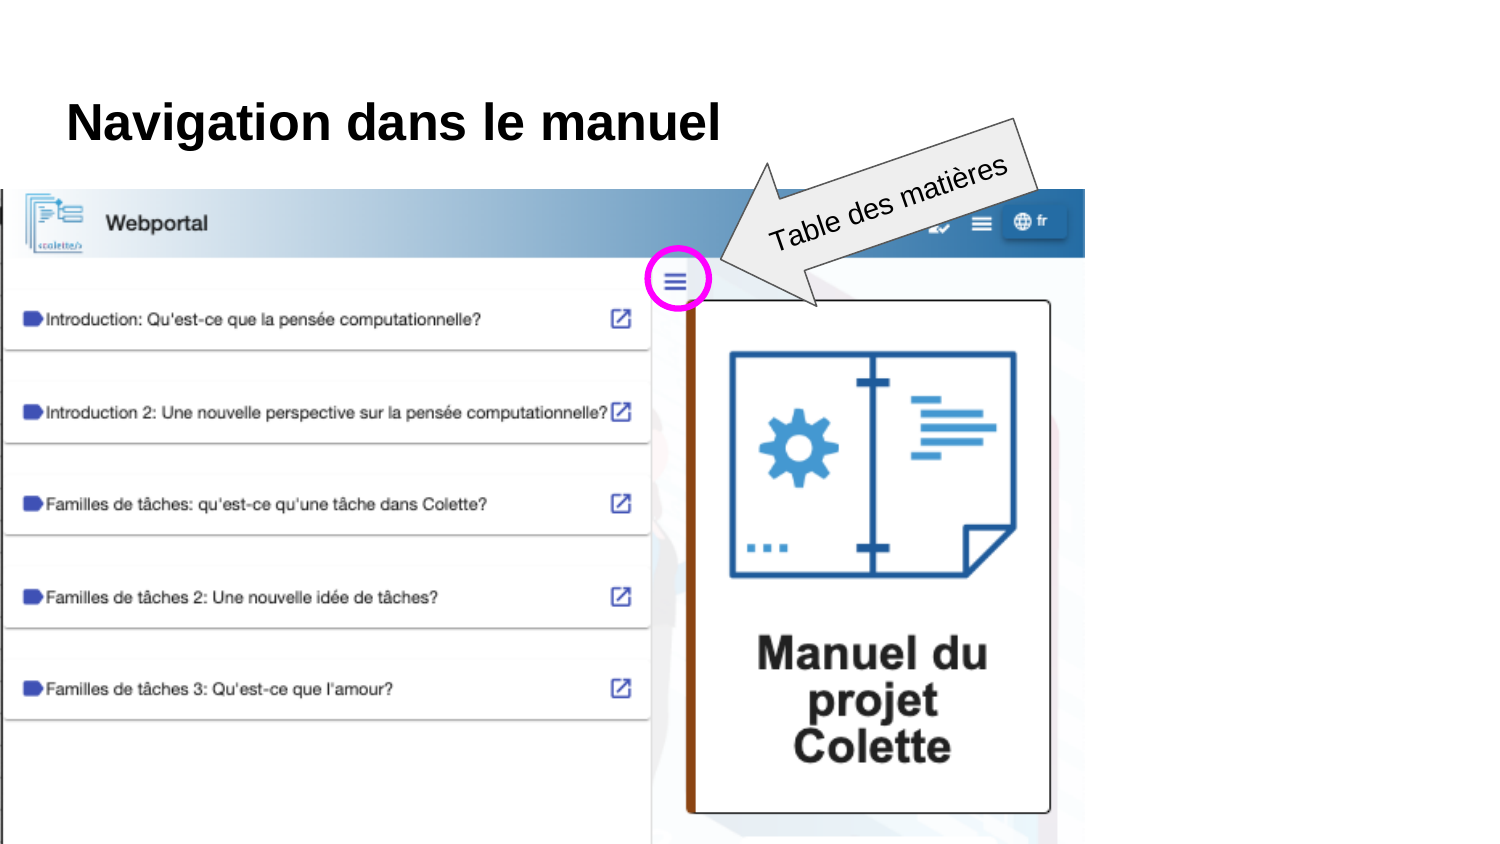

# Navigation dans le manuel
Table des matières